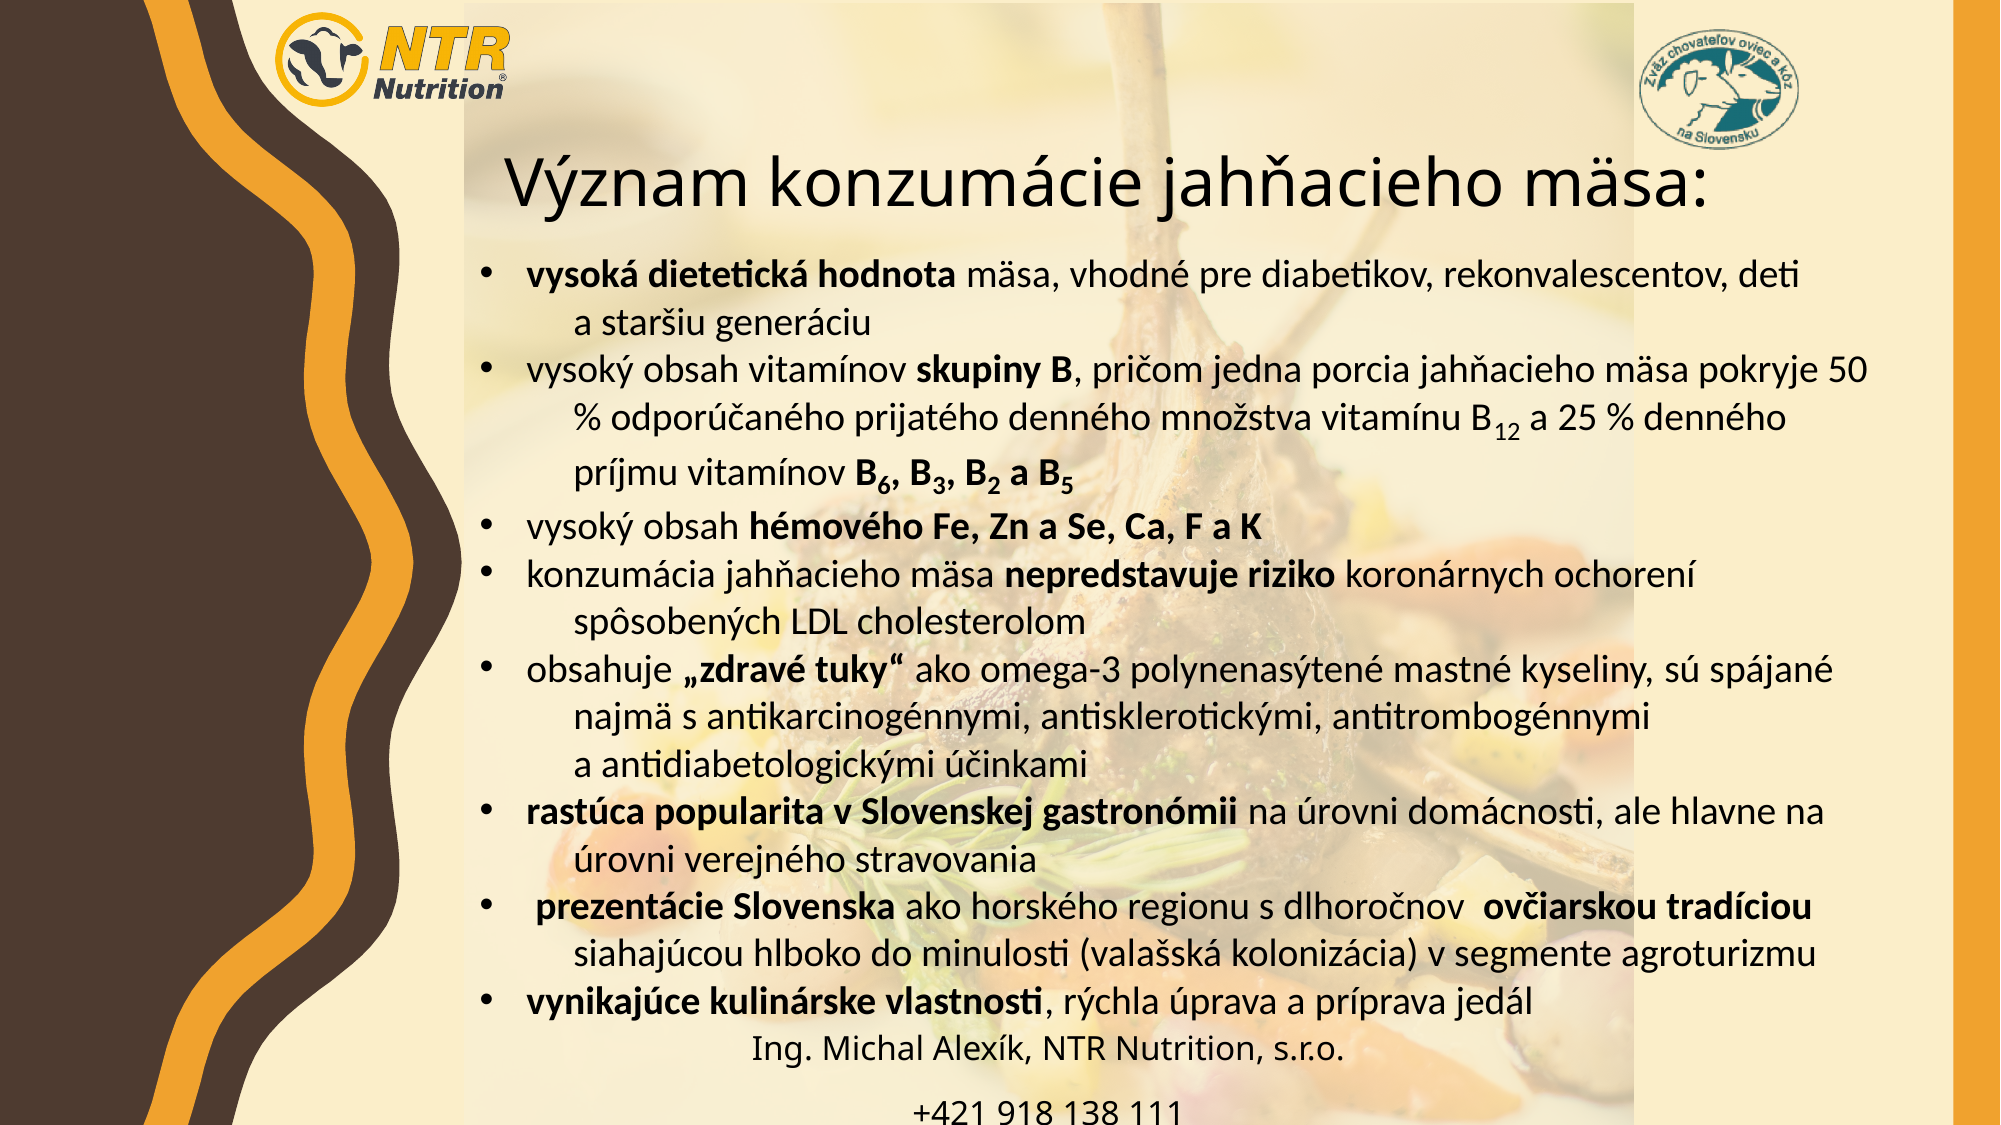

# Význam konzumácie jahňacieho mäsa:
vysoká dietetická hodnota mäsa, vhodné pre diabetikov, rekonvalescentov, deti a staršiu generáciu
vysoký obsah vitamínov skupiny B, pričom jedna porcia jahňacieho mäsa pokryje 50 % odporúčaného prijatého denného množstva vitamínu B12 a 25 % denného príjmu vitamínov B6, B3, B2 a B5
vysoký obsah hémového Fe, Zn a Se, Ca, F a K
konzumácia jahňacieho mäsa nepredstavuje riziko koronárnych ochorení spôsobených LDL cholesterolom
obsahuje „zdravé tuky“ ako omega-3 polynenasýtené mastné kyseliny, sú spájané najmä s antikarcinogénnymi, antisklerotickými, antitrombogénnymi a antidiabetologickými účinkami
rastúca popularita v Slovenskej gastronómii na úrovni domácnosti, ale hlavne na úrovni verejného stravovania
 prezentácie Slovenska ako horského regionu s dlhoročnov ovčiarskou tradíciou siahajúcou hlboko do minulosti (valašská kolonizácia) v segmente agroturizmu
vynikajúce kulinárske vlastnosti, rýchla úprava a príprava jedál
Ing. Michal Alexík, NTR Nutrition, s.r.o.
+421 918 138 111